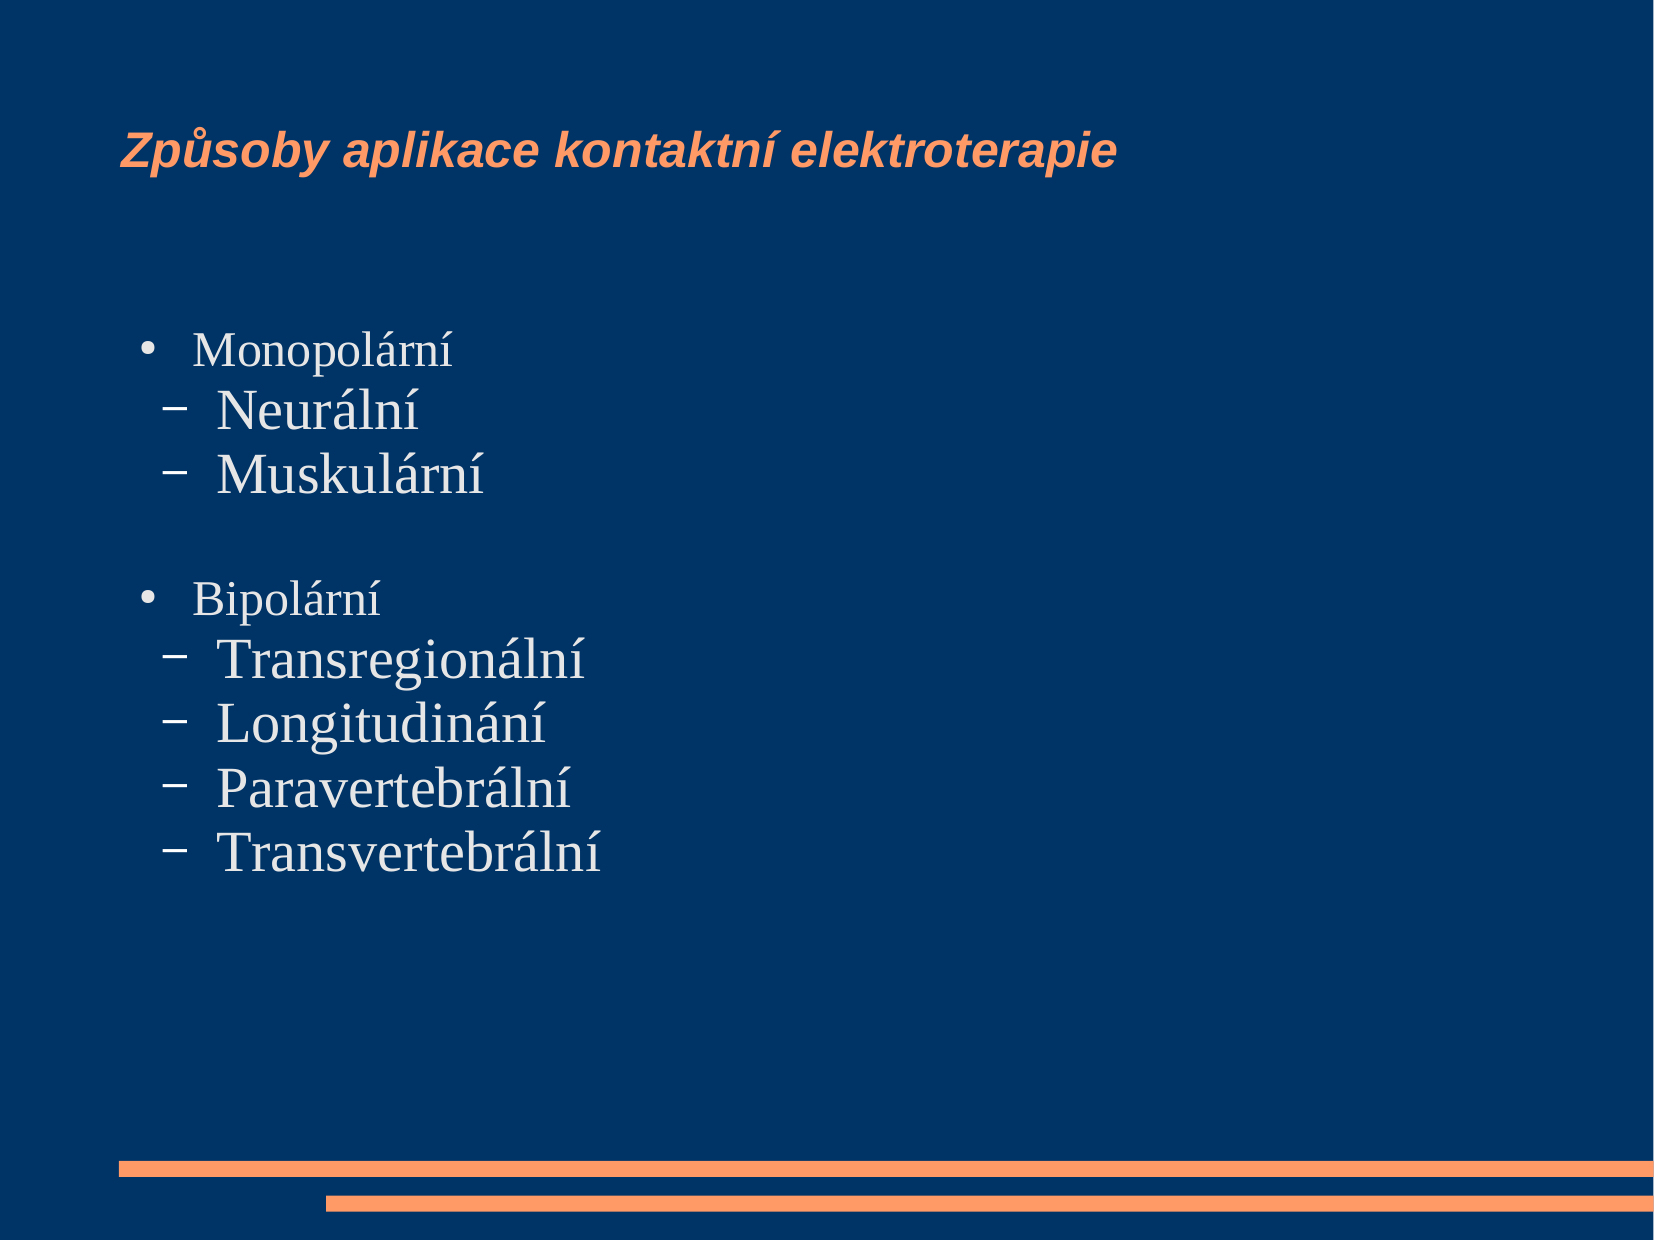

# Způsoby aplikace kontaktní elektroterapie
Monopolární
Neurální
Muskulární
Bipolární
Transregionální
Longitudinání
Paravertebrální
Transvertebrální